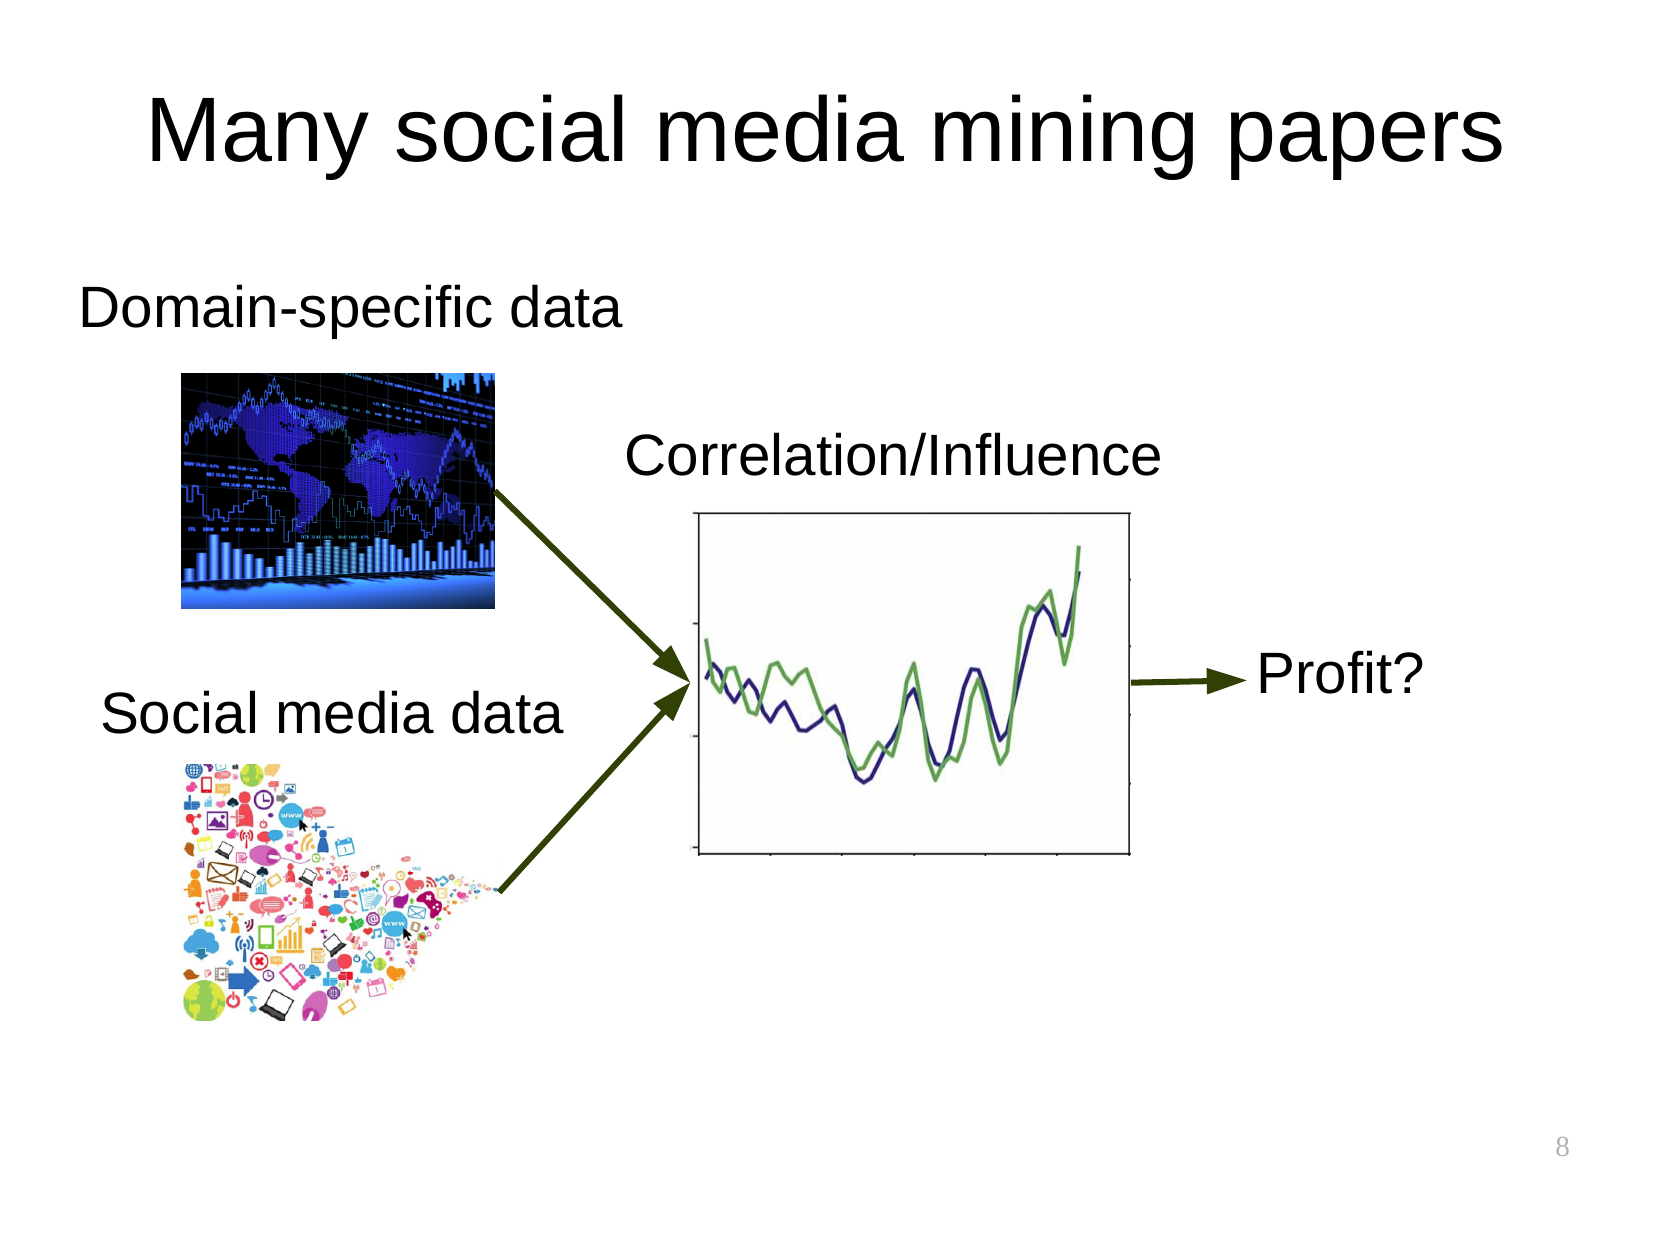

# Many social media mining papers
Domain-specific data
Correlation/Influence
Profit?
Social media data
8